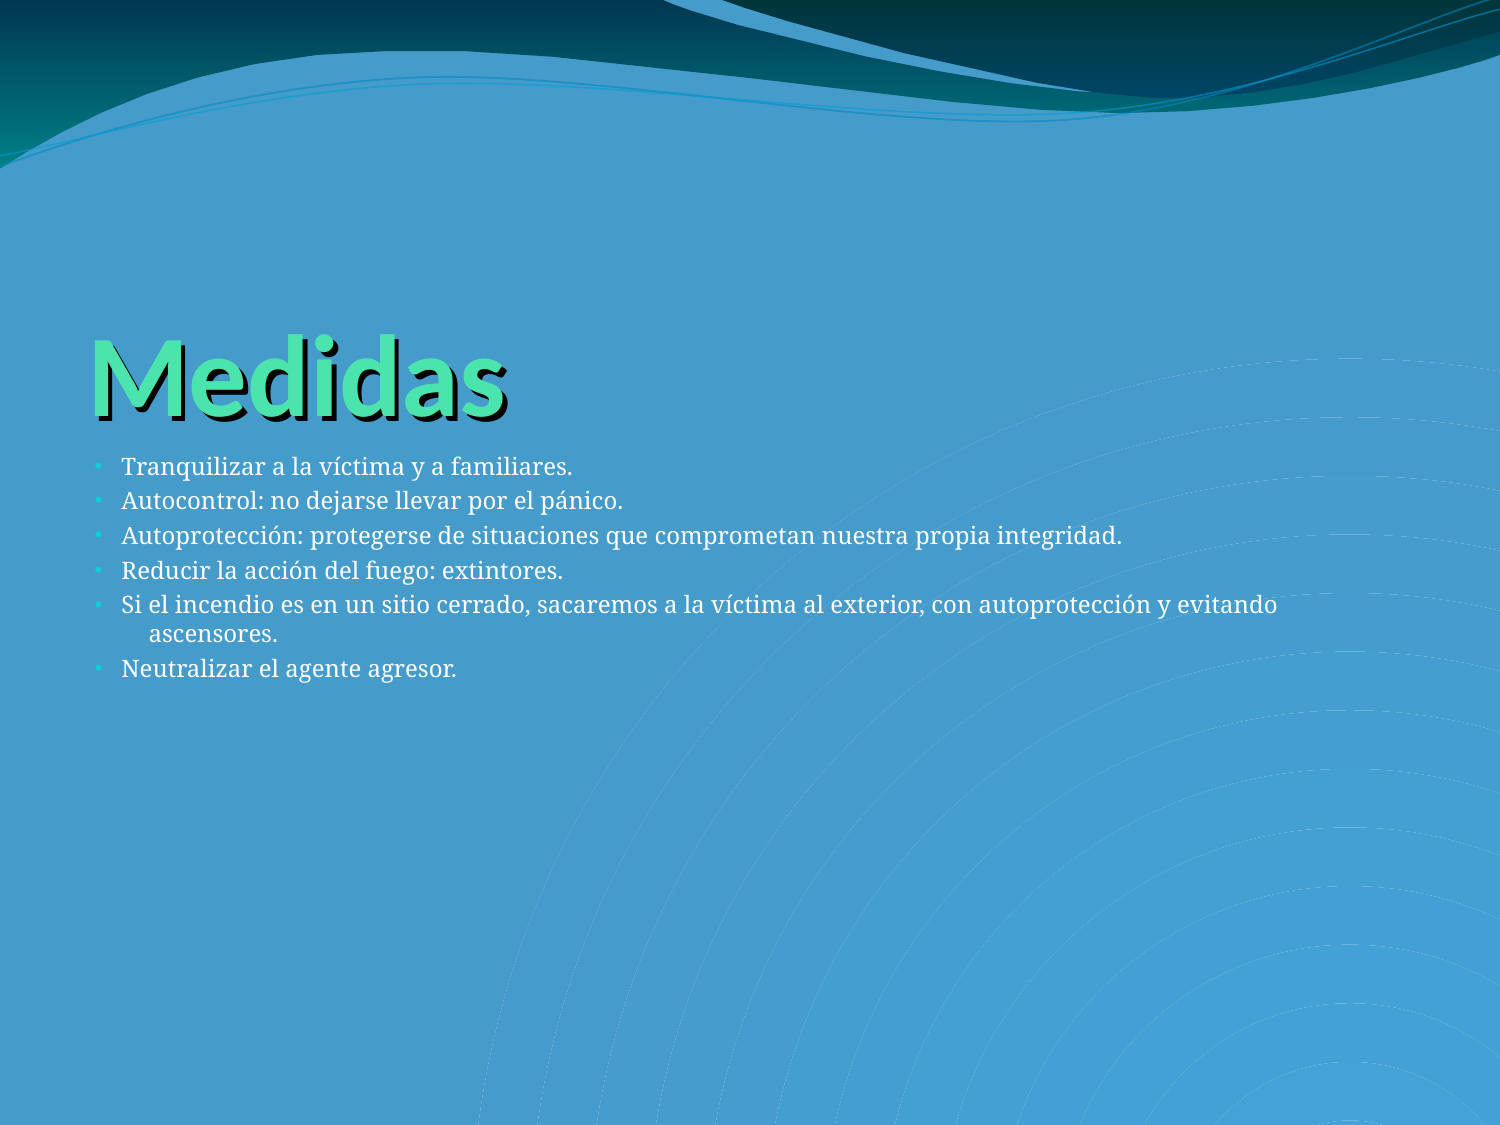

# Medidas
Tranquilizar a la víctima y a familiares.
Autocontrol: no dejarse llevar por el pánico.
Autoprotección: protegerse de situaciones que comprometan nuestra propia integridad.
Reducir la acción del fuego: extintores.
Si el incendio es en un sitio cerrado, sacaremos a la víctima al exterior, con autoprotección y evitando ascensores.
Neutralizar el agente agresor.